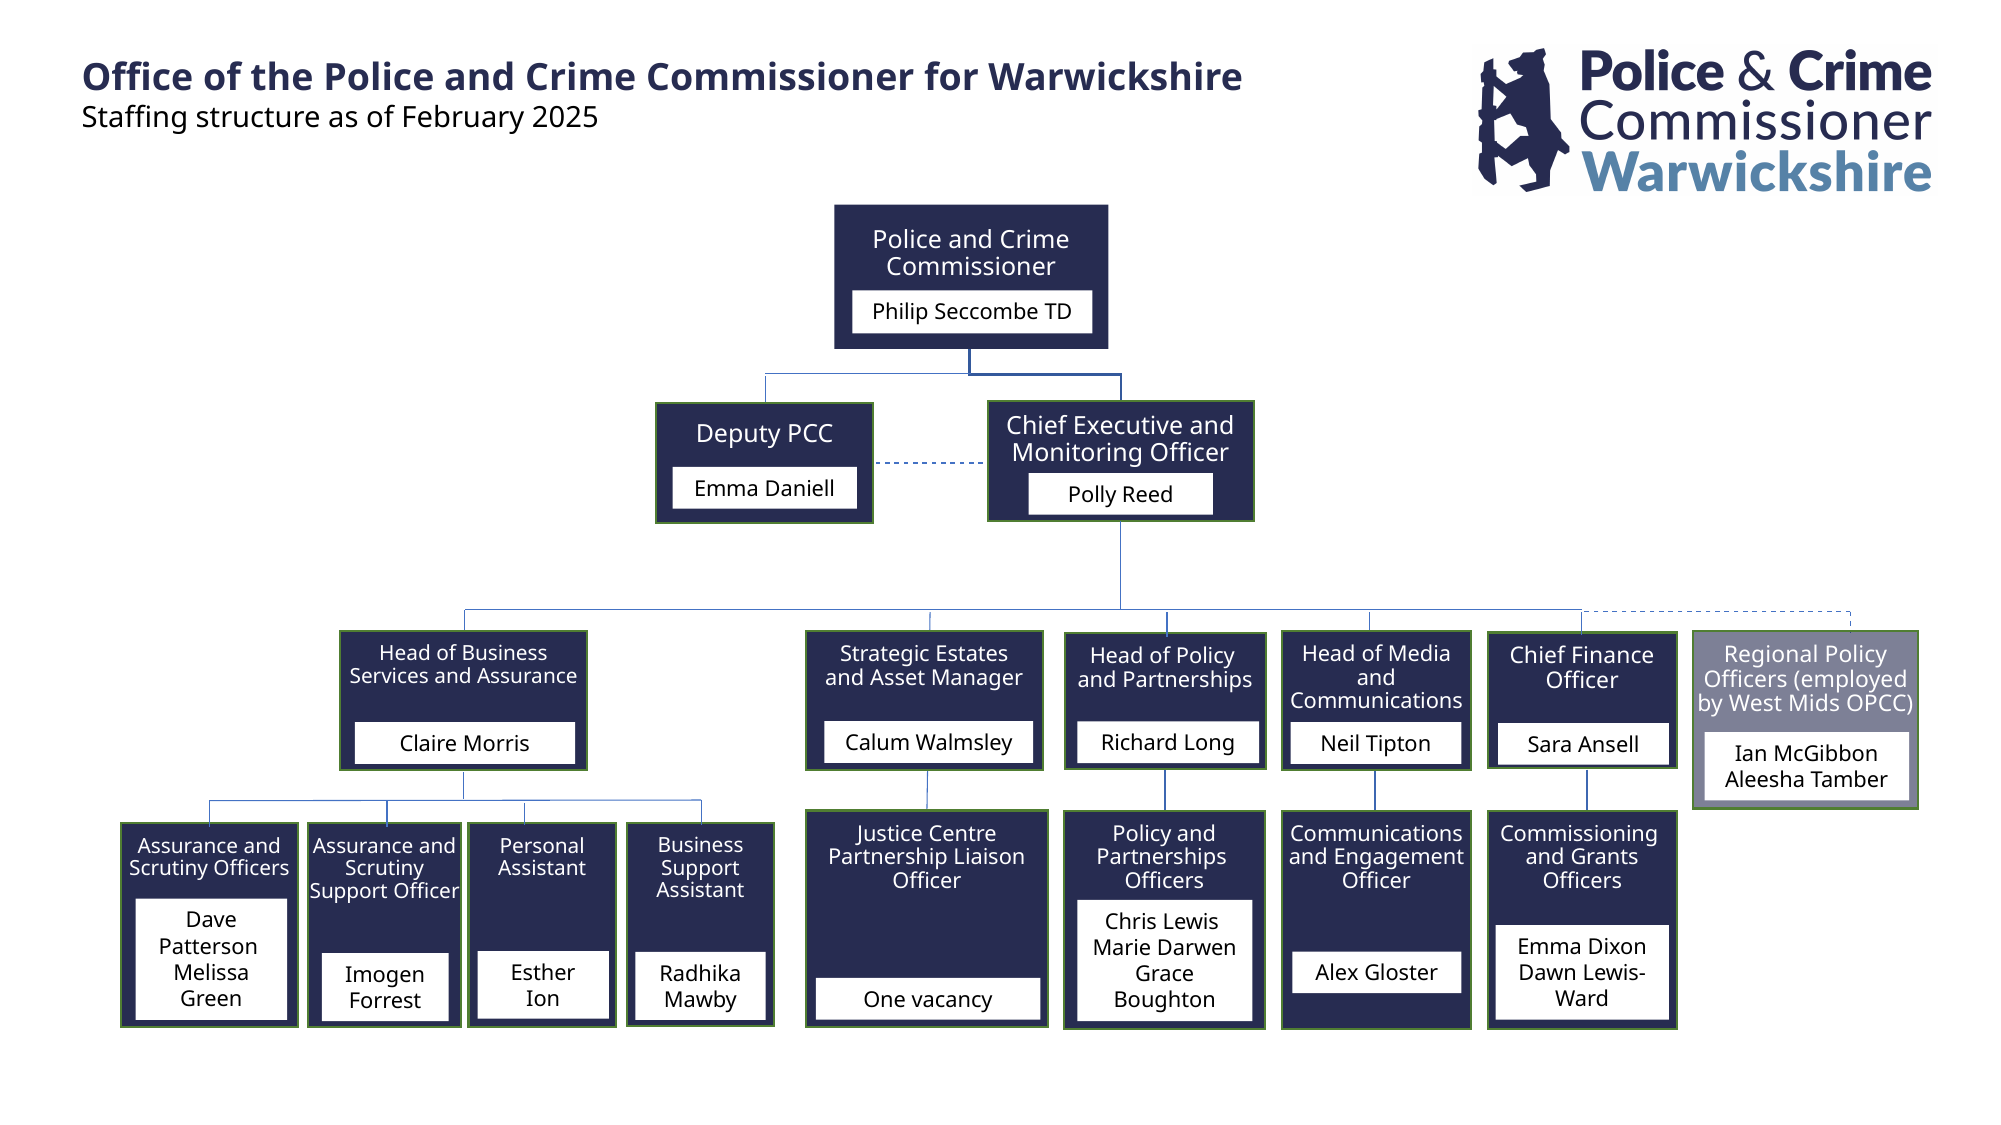

Office of the Police and Crime Commissioner for Warwickshire
Staffing structure as of February 2025
Police and Crime Commissioner
Philip Seccombe TD
Chief Executive and Monitoring Officer
Deputy PCC
Emma Daniell
Polly Reed
Head of Business Services and Assurance
Strategic Estates
and Asset Manager
Regional Policy Officers (employed by West Mids OPCC)
Head of Media
and Communications
Chief Finance
Officer
Head of Policy
and Partnerships
Calum Walmsley
Richard Long
Claire Morris
Neil Tipton
Sara Ansell
Ian McGibbon
Aleesha Tamber
Justice Centre Partnership Liaison Officer
Policy and Partnerships
Officers
Communications and Engagement Officer
Commissioning
and Grants
Officers
Business Support Assistant
Assurance and Scrutiny Officers
Assurance and Scrutiny Support Officer
Personal Assistant
Dave Patterson
Melissa Green
Chris Lewis
Marie Darwen
Grace Boughton
Emma Dixon
Dawn Lewis-Ward
Esther Ion
Alex Gloster
Radhika Mawby
Imogen Forrest
One vacancy